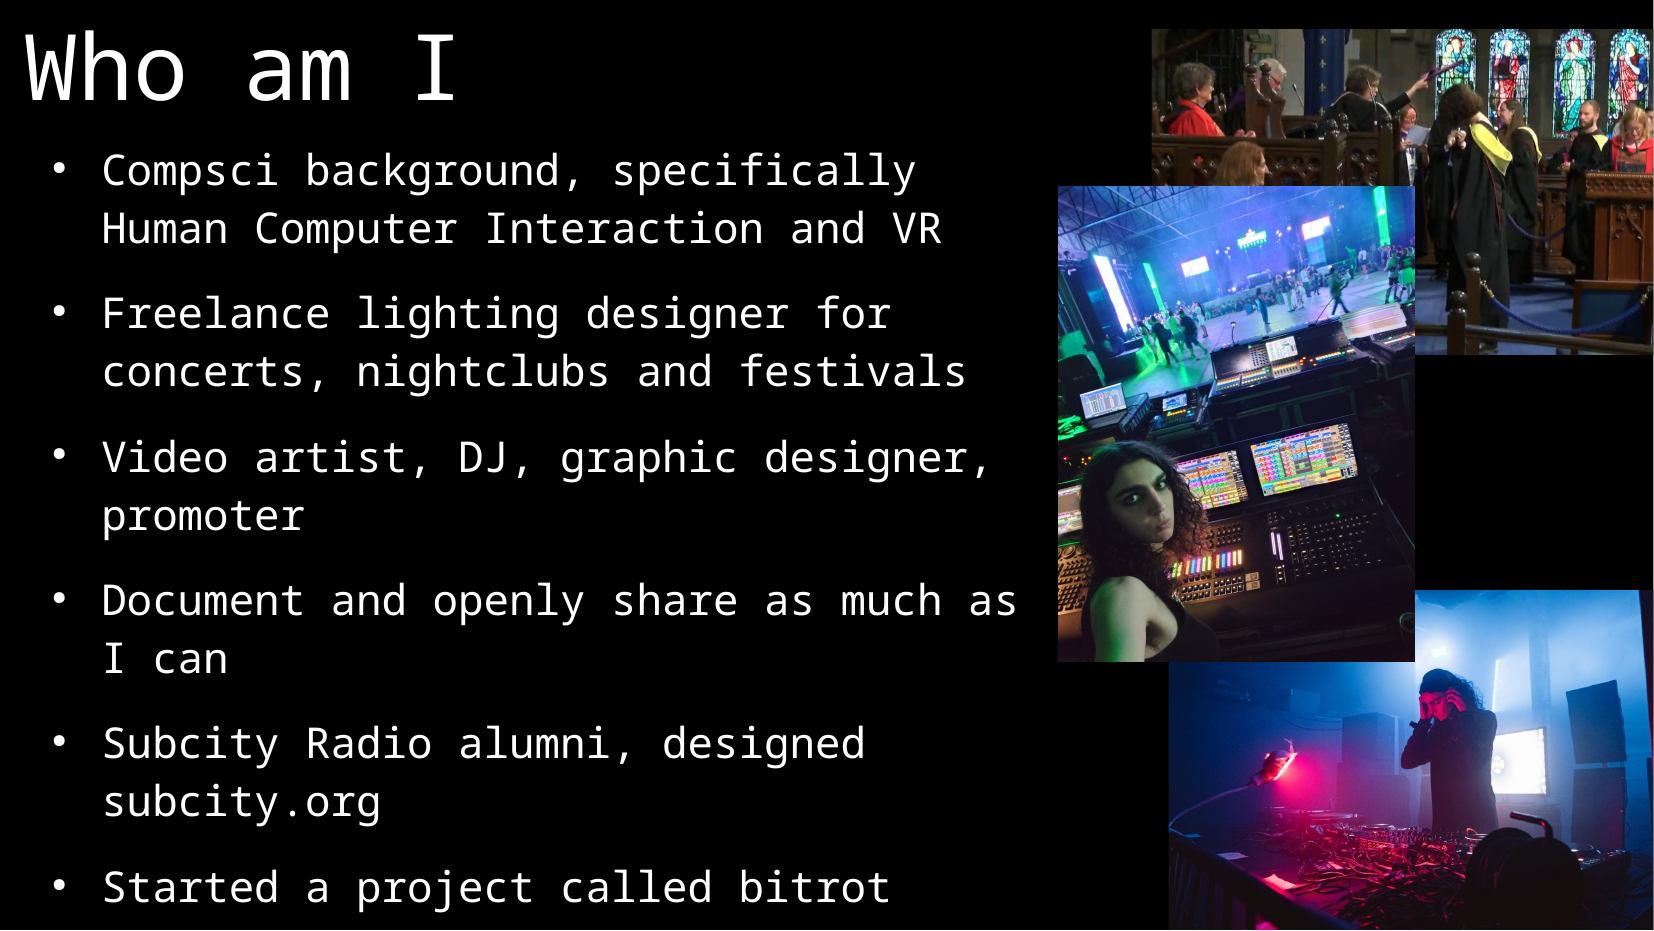

# Who am I
Compsci background, specifically Human Computer Interaction and VR
Freelance lighting designer for concerts, nightclubs and festivals
Video artist, DJ, graphic designer, promoter
Document and openly share as much as I can
Subcity Radio alumni, designed subcity.org
Started a project called bitrot
2